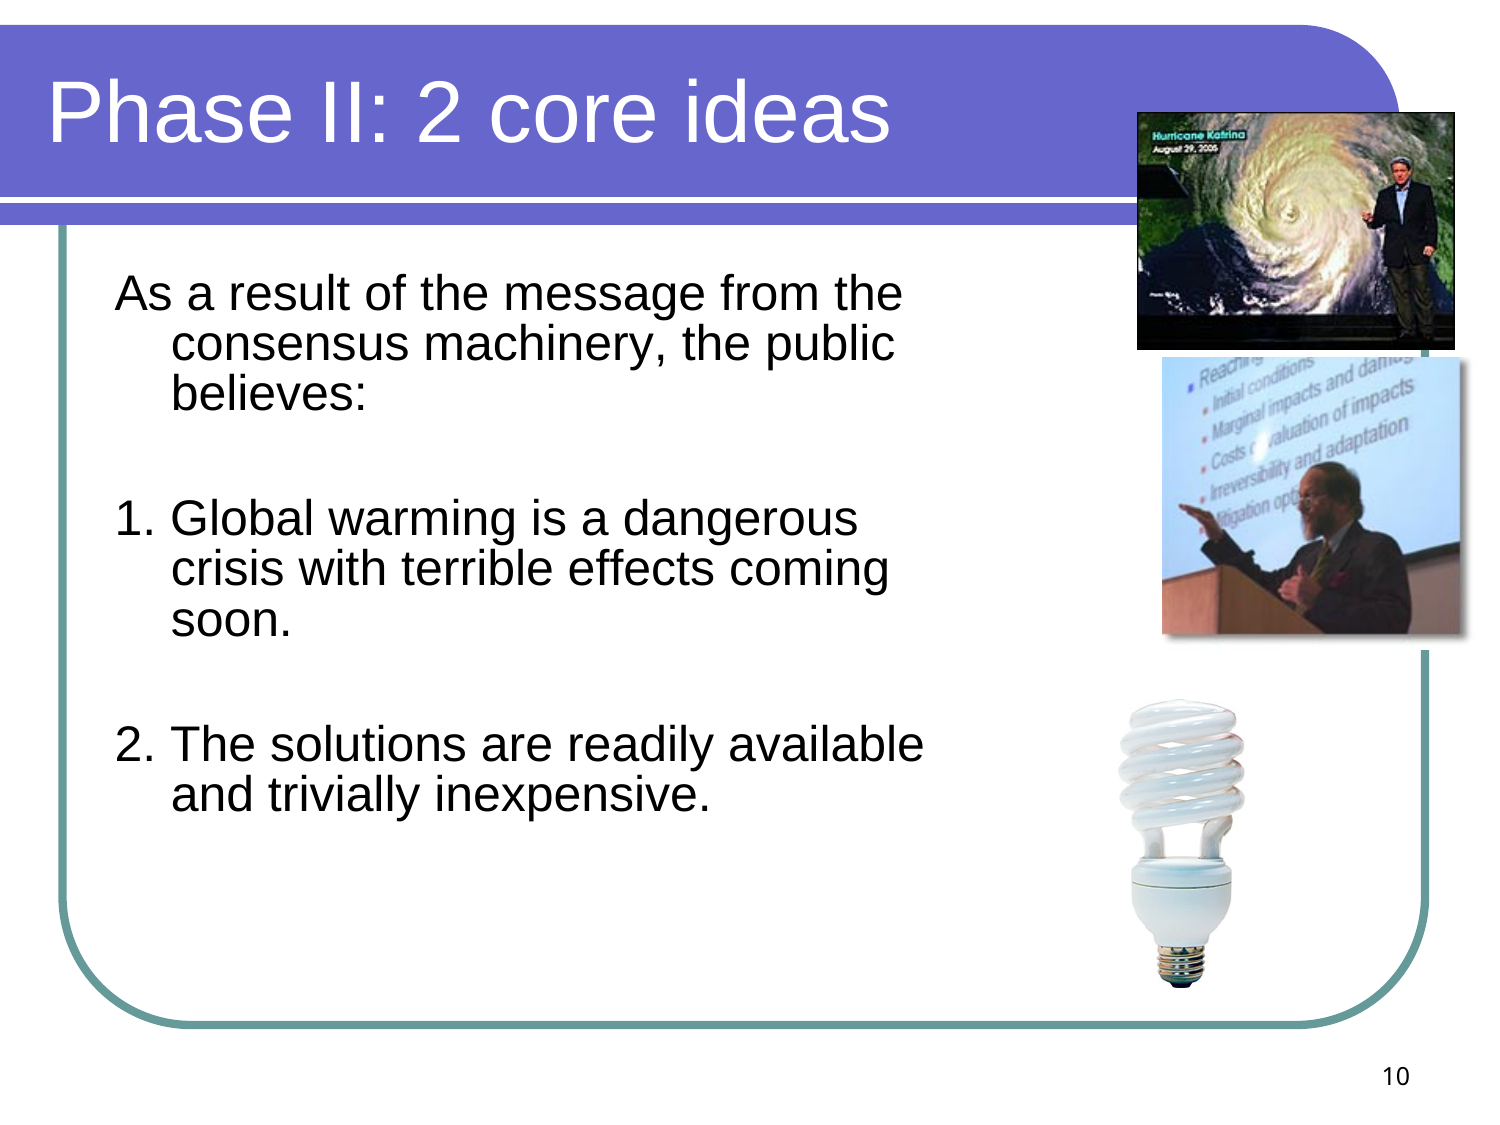

# Phase II: 2 core ideas
As a result of the message from the consensus machinery, the public believes:
1. Global warming is a dangerous crisis with terrible effects coming soon.
2. The solutions are readily available and trivially inexpensive.
10